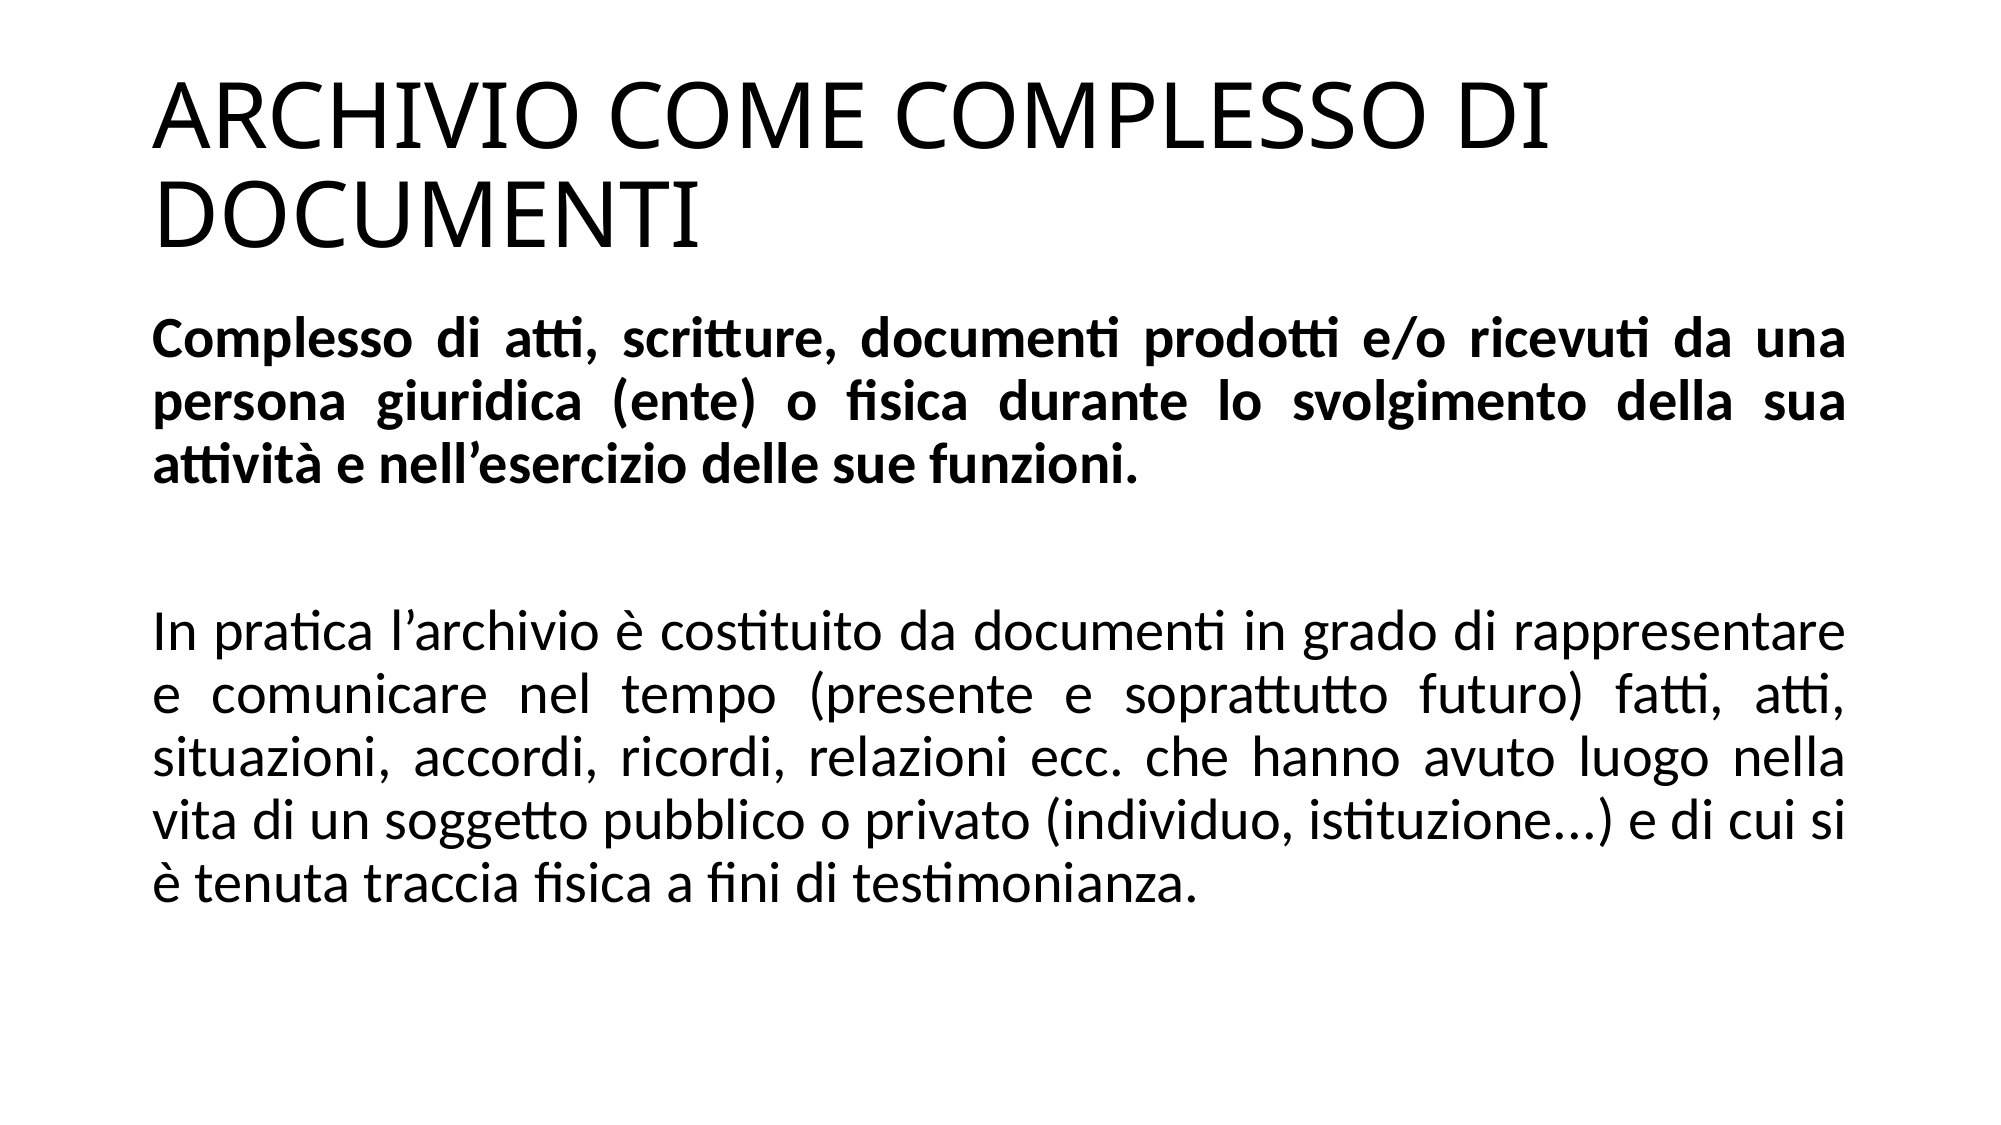

# ARCHIVIO COME COMPLESSO DI DOCUMENTI
Complesso di atti, scritture, documenti prodotti e/o ricevuti da una persona giuridica (ente) o fisica durante lo svolgimento della sua attività e nell’esercizio delle sue funzioni.
In pratica l’archivio è costituito da documenti in grado di rappresentare e comunicare nel tempo (presente e soprattutto futuro) fatti, atti, situazioni, accordi, ricordi, relazioni ecc. che hanno avuto luogo nella vita di un soggetto pubblico o privato (individuo, istituzione...) e di cui si è tenuta traccia fisica a fini di testimonianza.